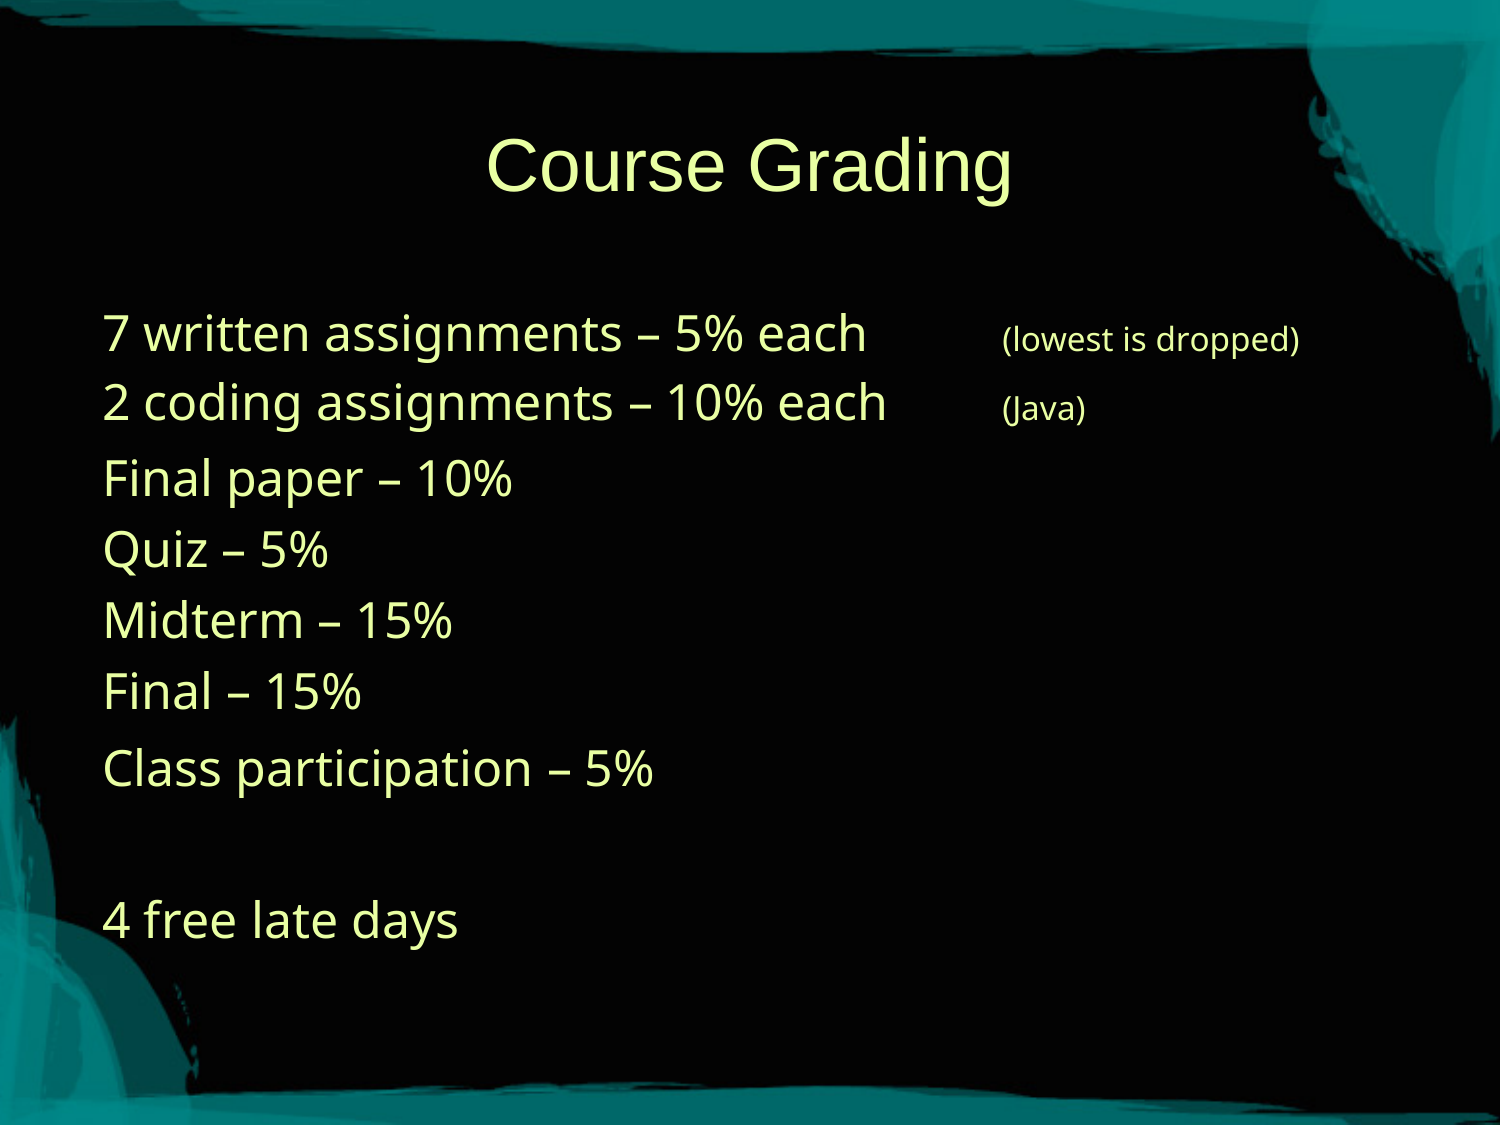

# Course Grading
7 written assignments – 5% each 	(lowest is dropped)
2 coding assignments – 10% each	(Java)
Final paper – 10%
Quiz – 5%
Midterm – 15%
Final – 15%
Class participation – 5%
4 free late days